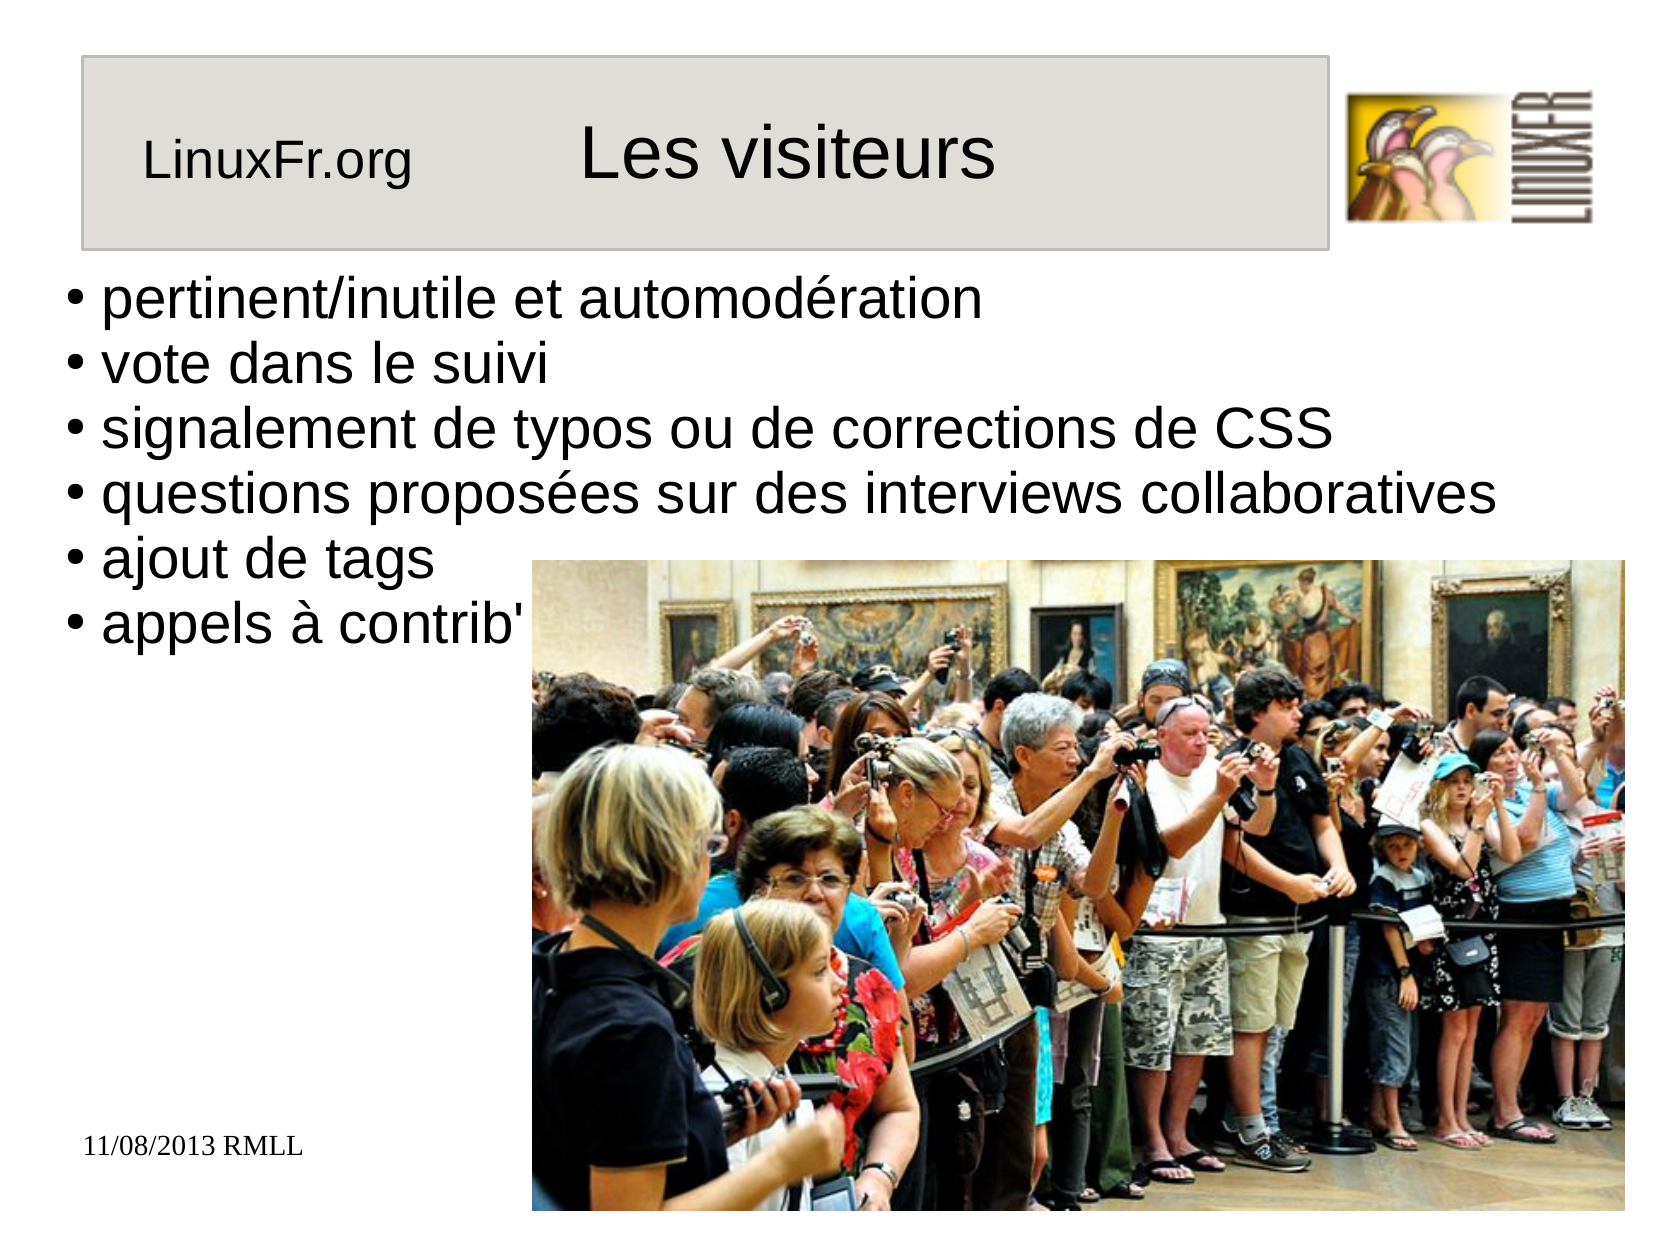

# LinuxFr.org Les visiteurs
 pertinent/inutile et automodération
 vote dans le suivi
 signalement de typos ou de corrections de CSS
 questions proposées sur des interviews collaboratives
 ajout de tags
 appels à contrib'